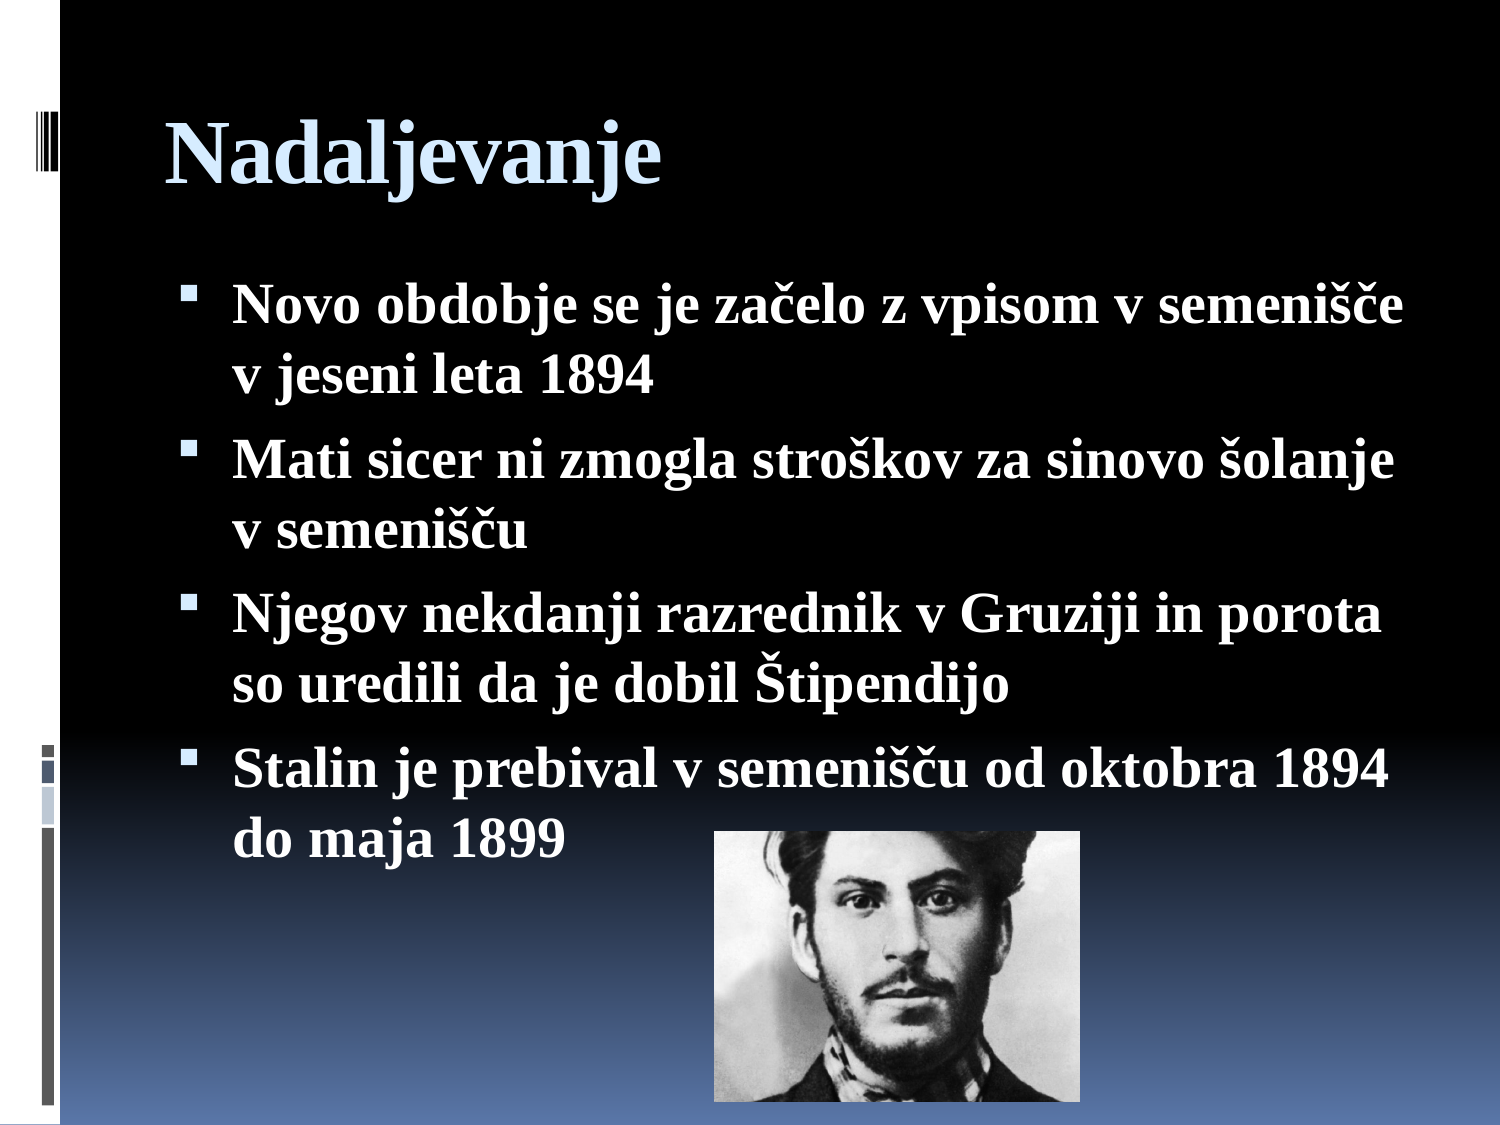

# Nadaljevanje
Novo obdobje se je začelo z vpisom v semenišče v jeseni leta 1894
Mati sicer ni zmogla stroškov za sinovo šolanje v semenišču
Njegov nekdanji razrednik v Gruziji in porota so uredili da je dobil Štipendijo
Stalin je prebival v semenišču od oktobra 1894 do maja 1899